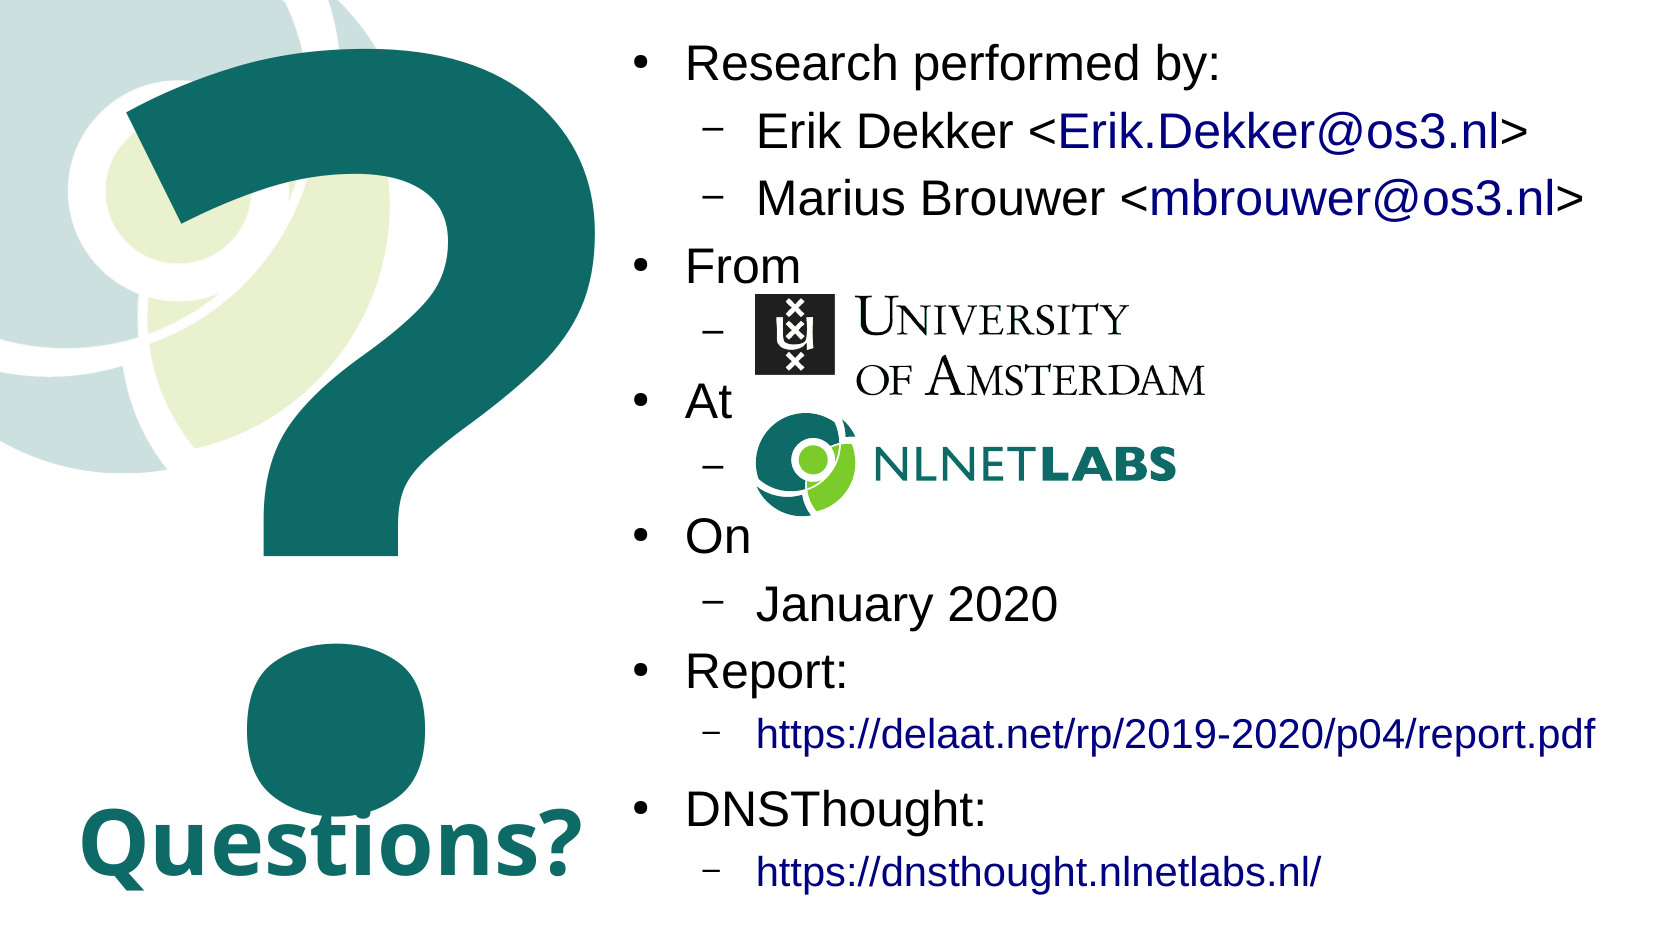

?
# Research performed by:
Erik Dekker <Erik.Dekker@os3.nl>
Marius Brouwer <mbrouwer@os3.nl>
From
At
On
January 2020
Report:
https://delaat.net/rp/2019-2020/p04/report.pdf
DNSThought:
https://dnsthought.nlnetlabs.nl/
Questions?